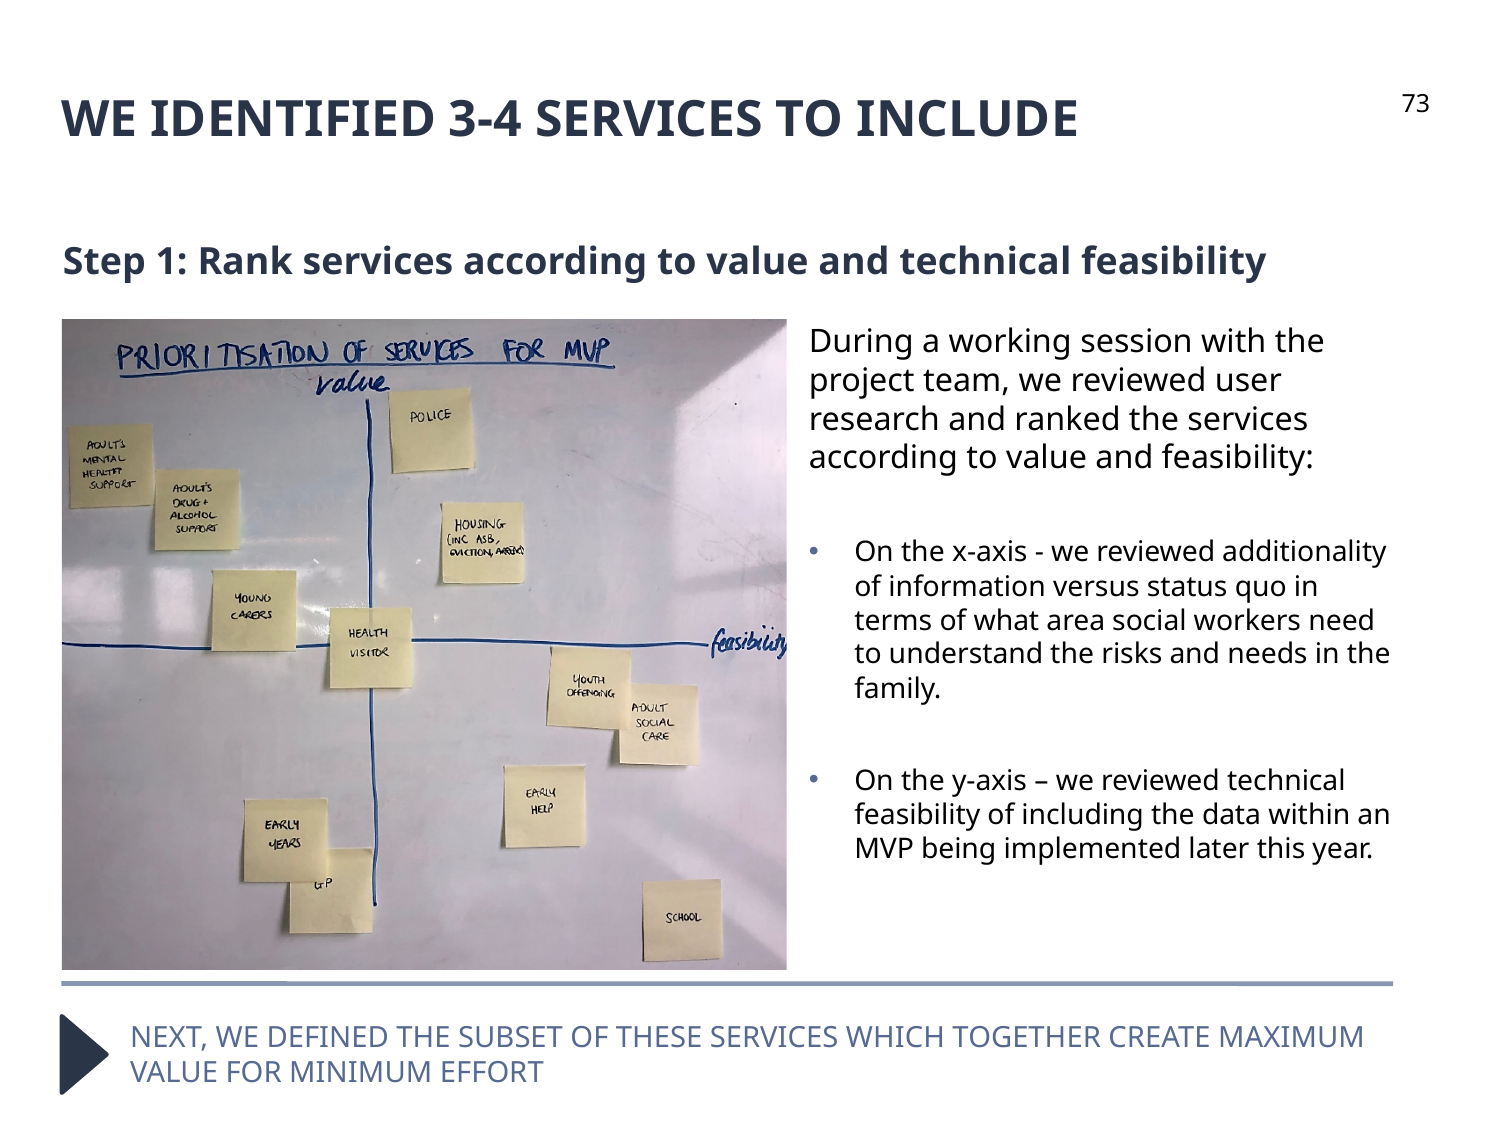

WE IDENTIFIED 3-4 SERVICES TO INCLUDE
Step 1: Rank services according to value and technical feasibility
# During a working session with the project team, we reviewed user research and ranked the services according to value and feasibility:
On the x-axis - we reviewed additionality of information versus status quo in terms of what area social workers need to understand the risks and needs in the family.
On the y-axis – we reviewed technical feasibility of including the data within an MVP being implemented later this year.
NEXT, WE DEFINED THE SUBSET OF THESE SERVICES WHICH TOGETHER CREATE MAXIMUM VALUE FOR MINIMUM EFFORT